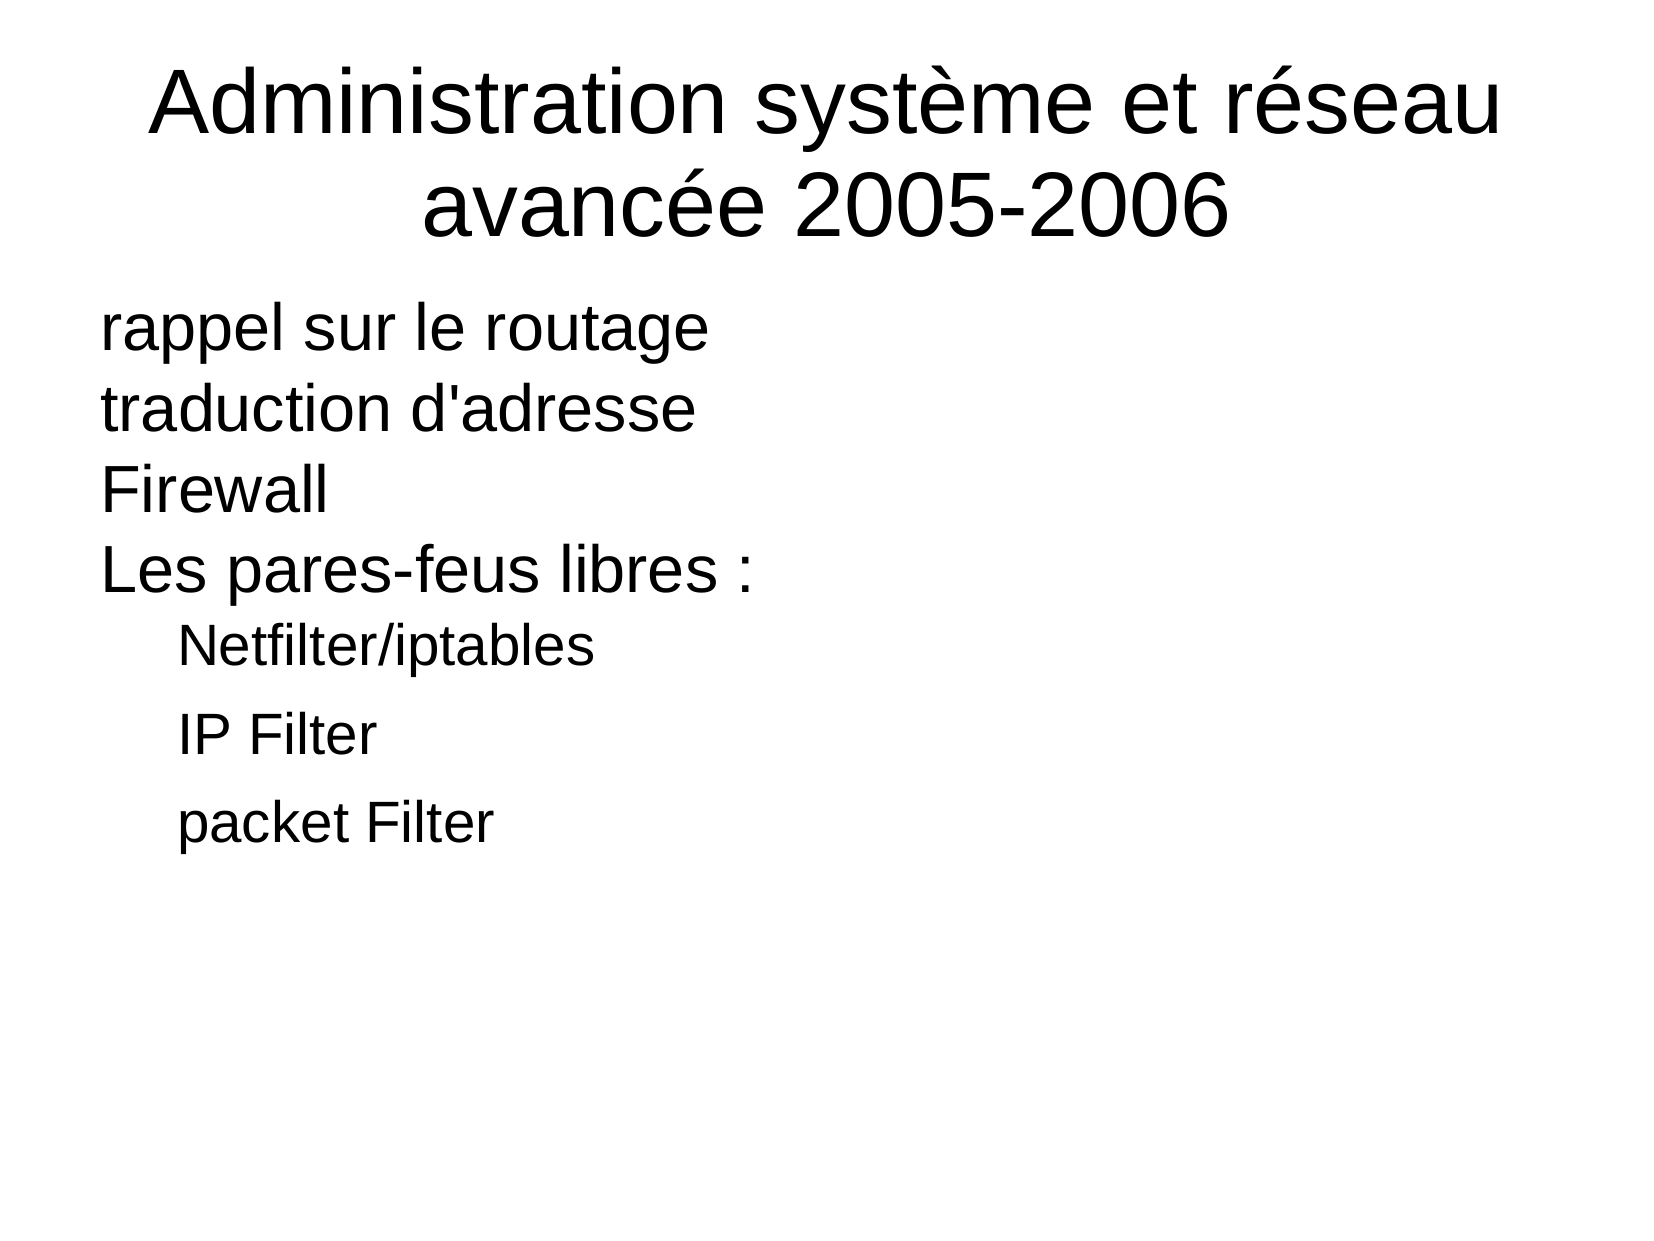

# Administration système et réseau avancée 2005-2006
rappel sur le routage
traduction d'adresse
Firewall
Les pares-feus libres :
Netfilter/iptables
IP Filter
packet Filter